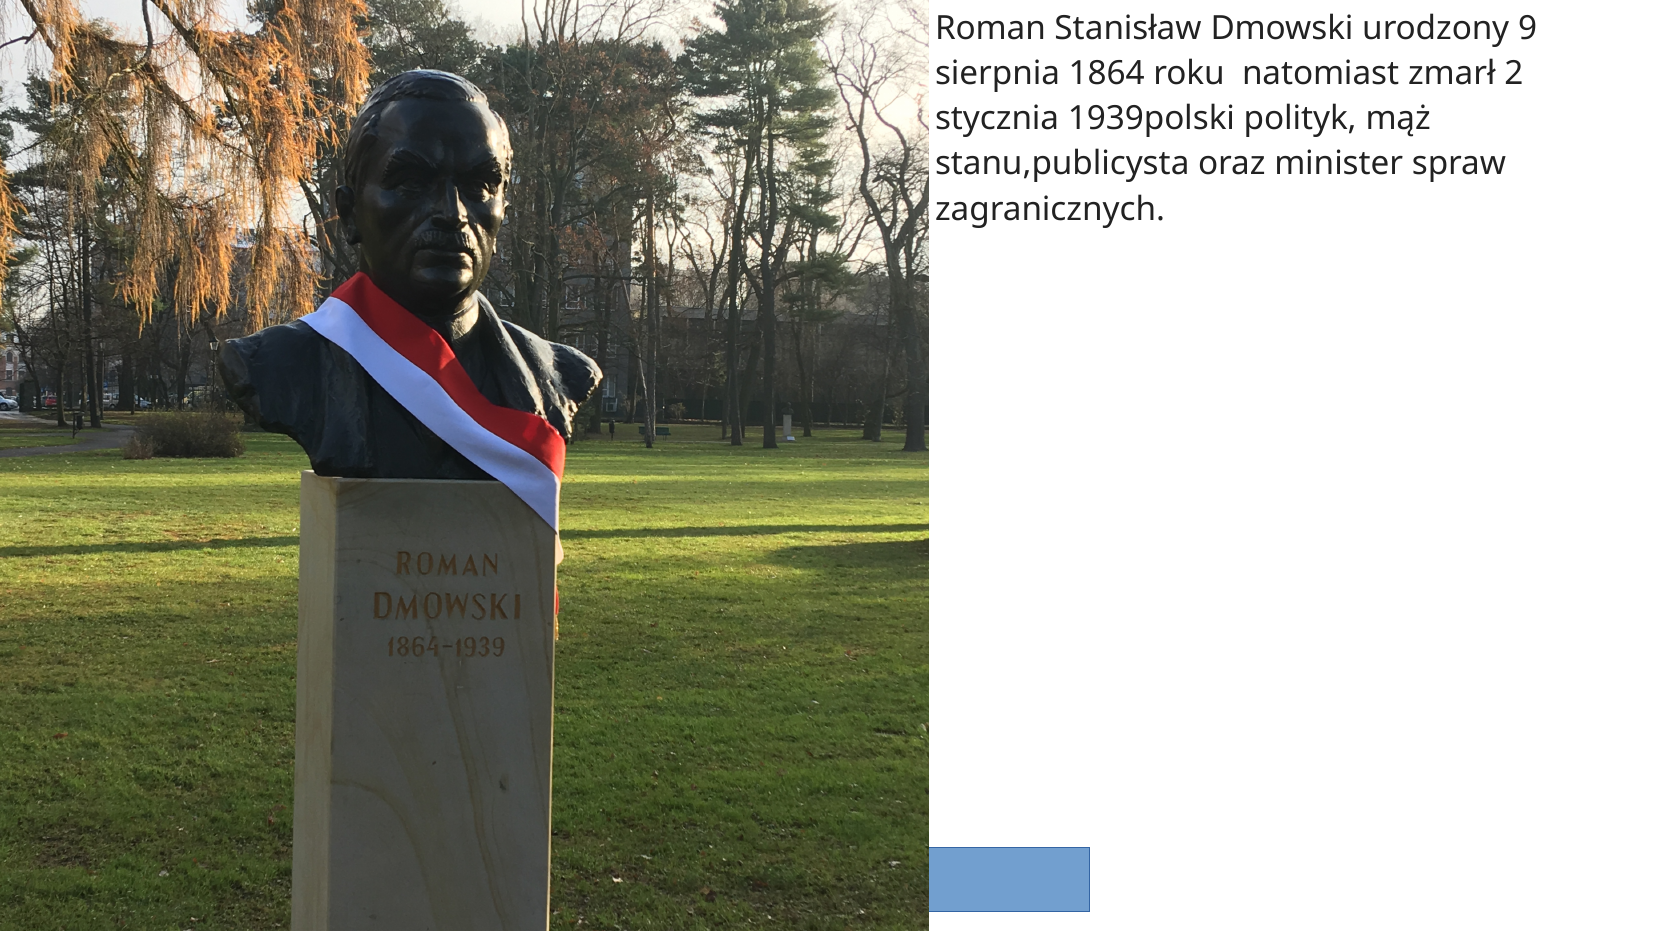

# Roman Stanisław Dmowski urodzony 9 sierpnia 1864 roku natomiast zmarł 2 stycznia 1939polski polityk, mąż stanu,publicysta oraz minister spraw zagranicznych.